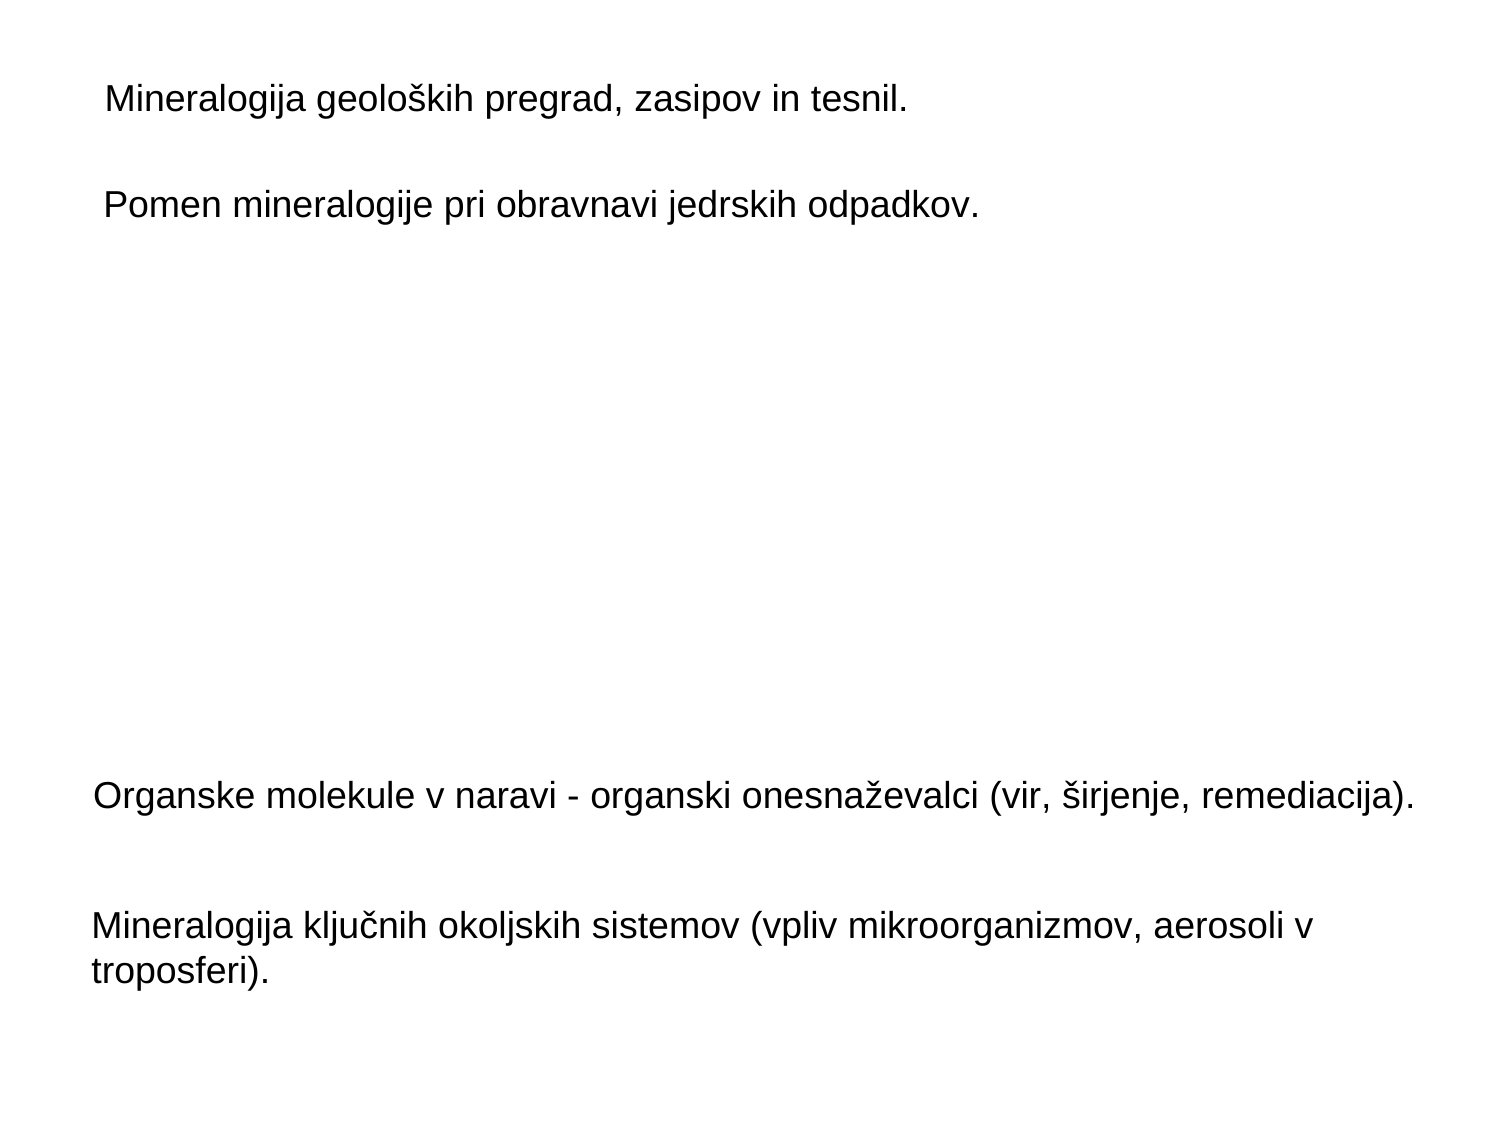

Mineralogija geoloških pregrad, zasipov in tesnil.
Pomen mineralogije pri obravnavi jedrskih odpadkov.
Organske molekule v naravi - organski onesnaževalci (vir, širjenje, remediacija).
Mineralogija ključnih okoljskih sistemov (vpliv mikroorganizmov, aerosoli v troposferi).